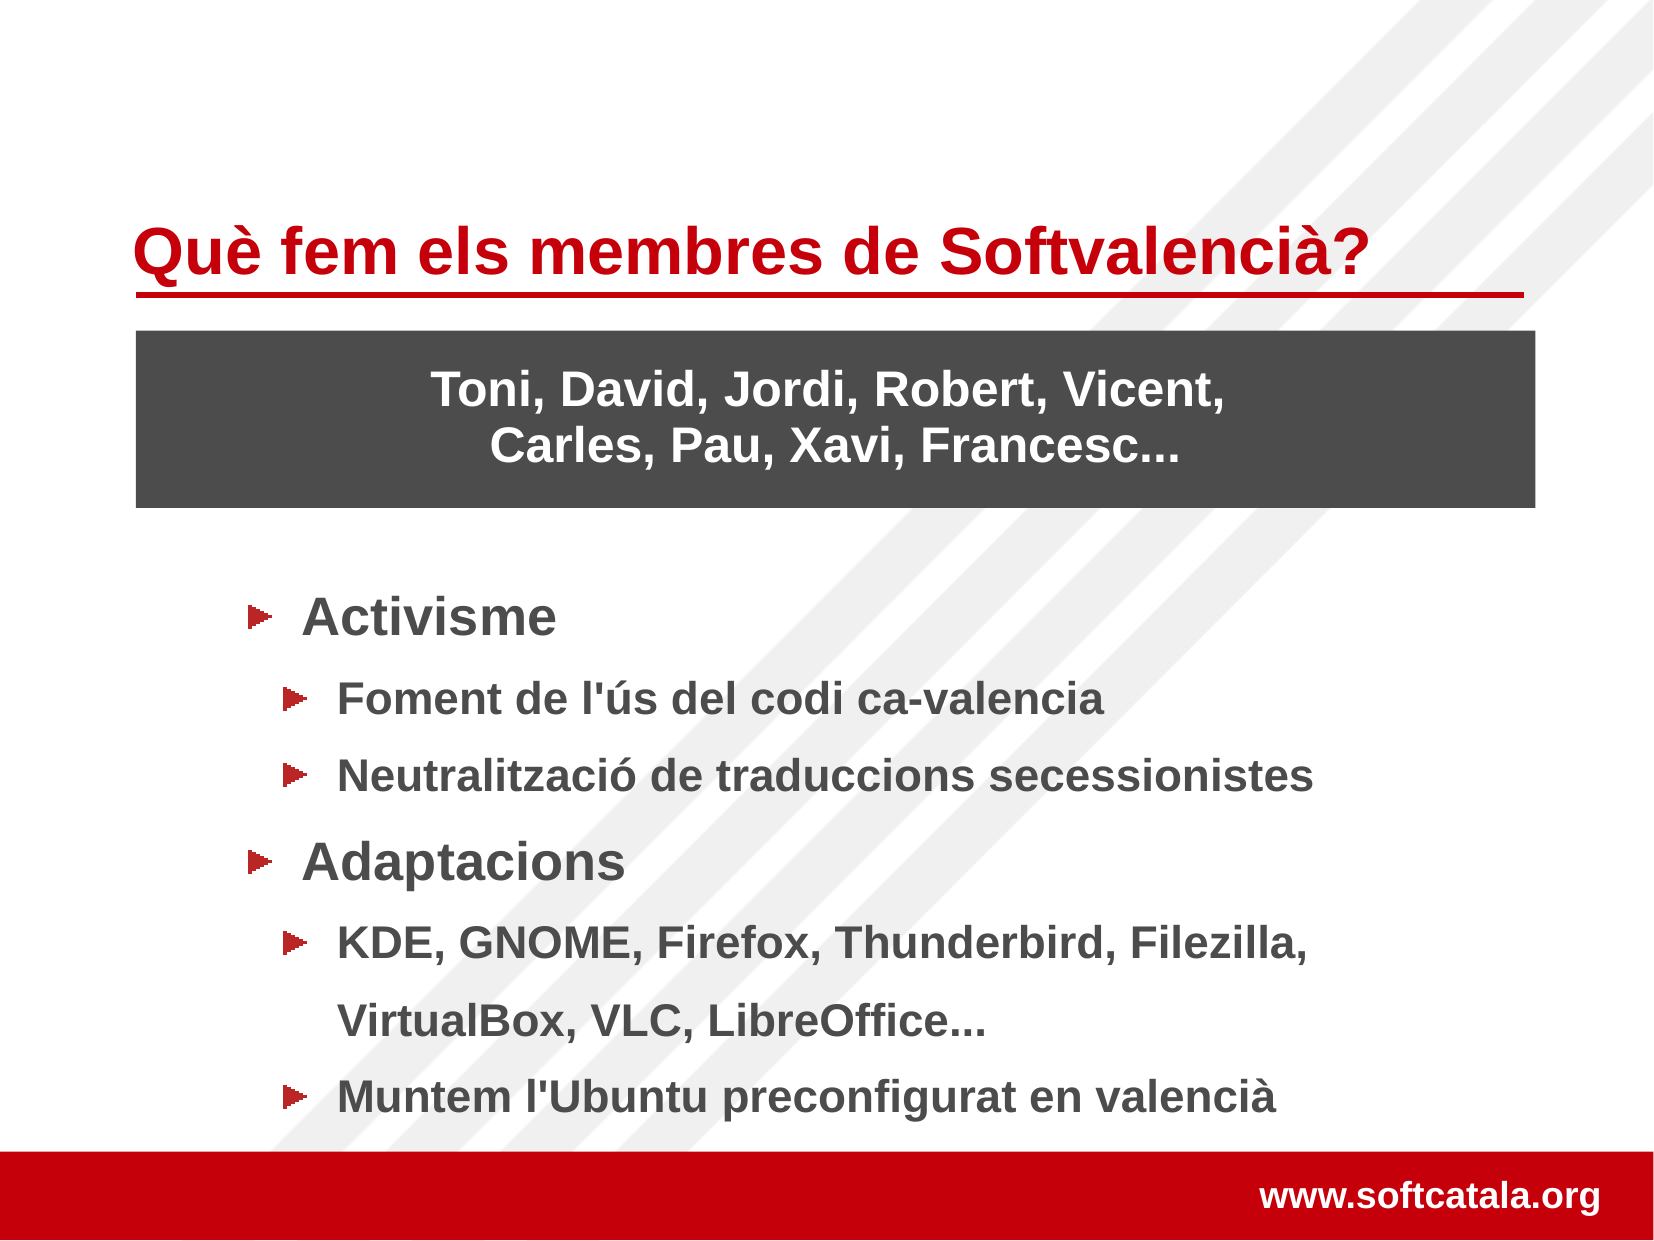

Què fem els membres de Softvalencià?
Toni, David, Jordi, Robert, Vicent,
Carles, Pau, Xavi, Francesc...
Activisme
Foment de l'ús del codi ca-valencia
Neutralització de traduccions secessionistes
Adaptacions
KDE, GNOME, Firefox, Thunderbird, Filezilla, VirtualBox, VLC, LibreOffice...
Muntem l'Ubuntu preconfigurat en valencià
 www.softcatala.org